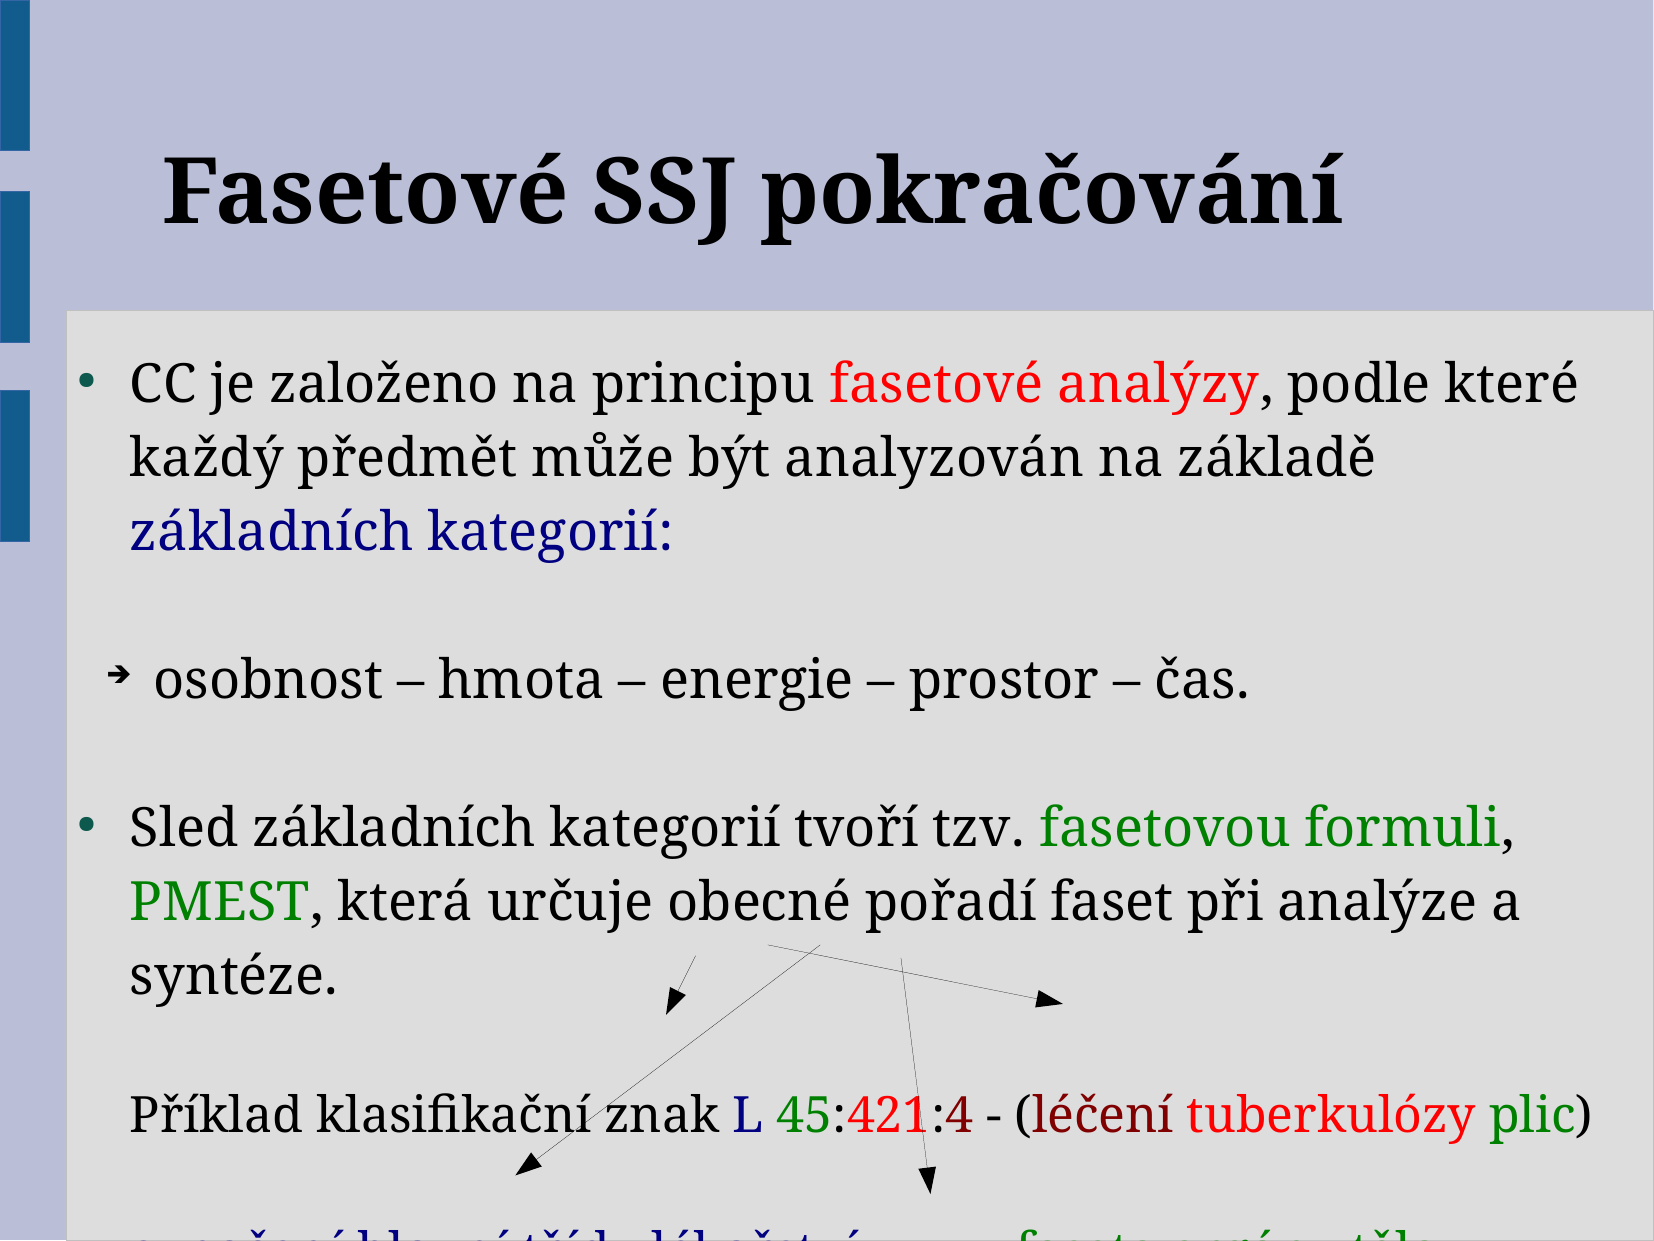

Fasetové SSJ pokračování
# CC je založeno na principu fasetové analýzy, podle které každý předmět může být analyzován na základě základních kategorií:
osobnost – hmota – energie – prostor – čas.
Sled základních kategorií tvoří tzv. fasetovou formuli, PMEST, která určuje obecné pořadí faset při analýze a syntéze.
Příklad klasifikační znak L 45:421:4 - (léčení tuberkulózy plic)
označení hlavní třídy lékařství 		faseta orgány těla (osobnost)
faseta problémy
medicíny (hmota-vlastnost) 		faseta ošetřování a léčení (energie)